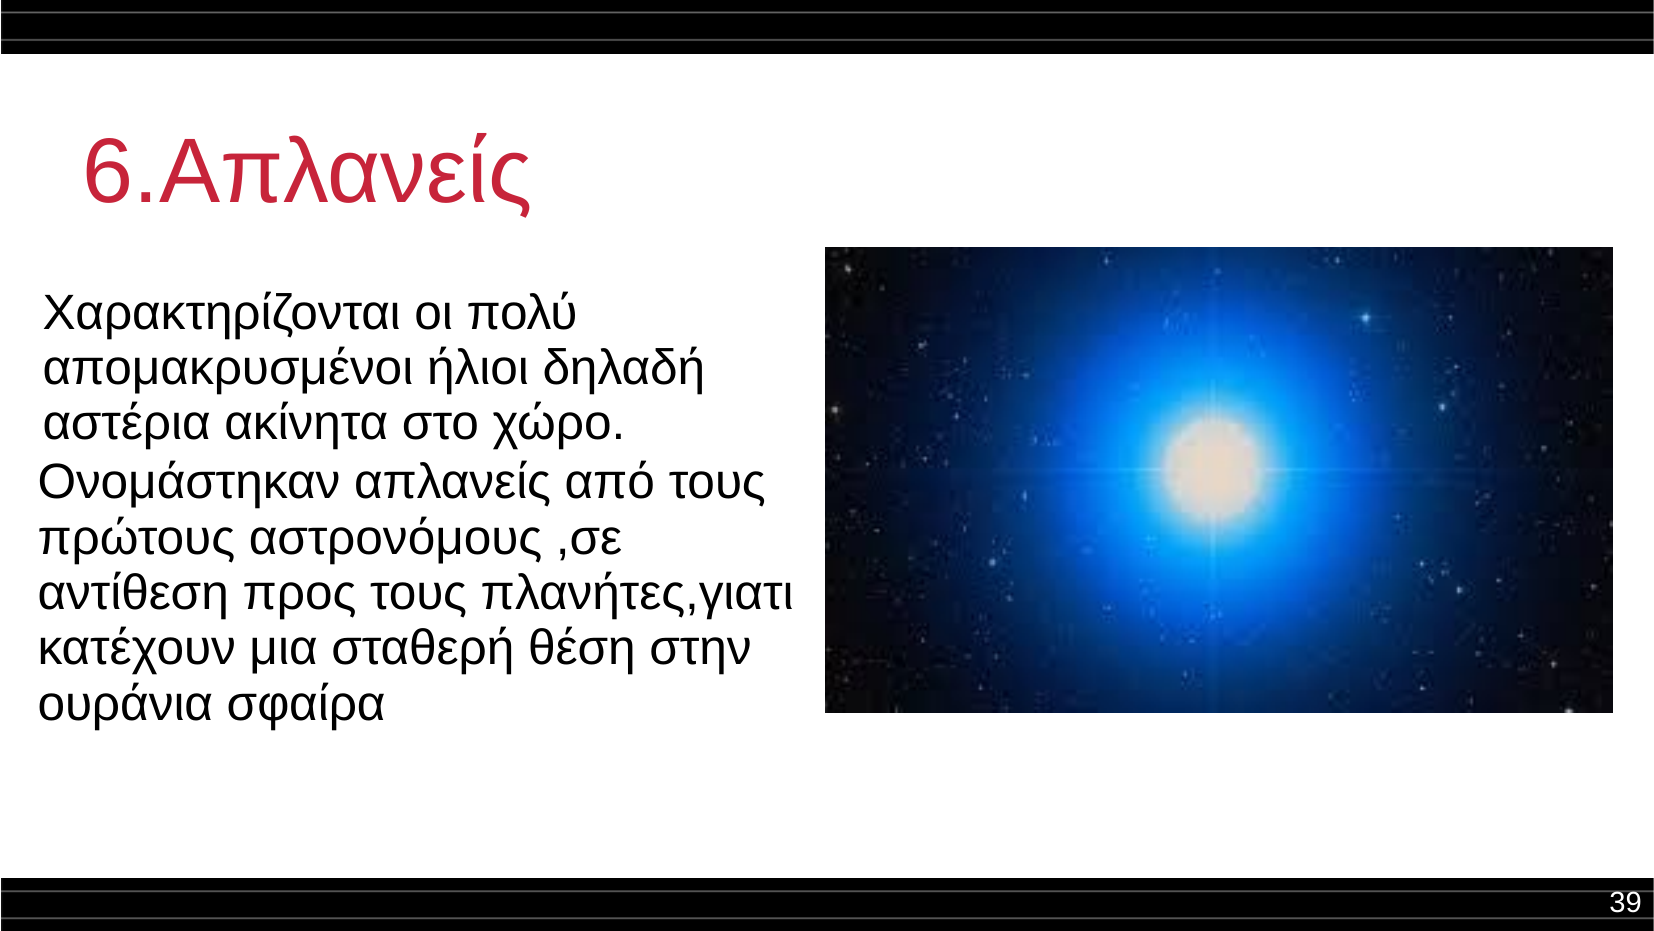

# 6.Απλανείς
Χαρακτηρίζονται οι πολύ απομακρυσμένοι ήλιοι δηλαδή αστέρια ακίνητα στο χώρο.
Ονομάστηκαν απλανείς από τους πρώτους αστρονόμους ,σε αντίθεση προς τους πλανήτες,γιατι κατέχουν μια σταθερή θέση στην ουράνια σφαίρα